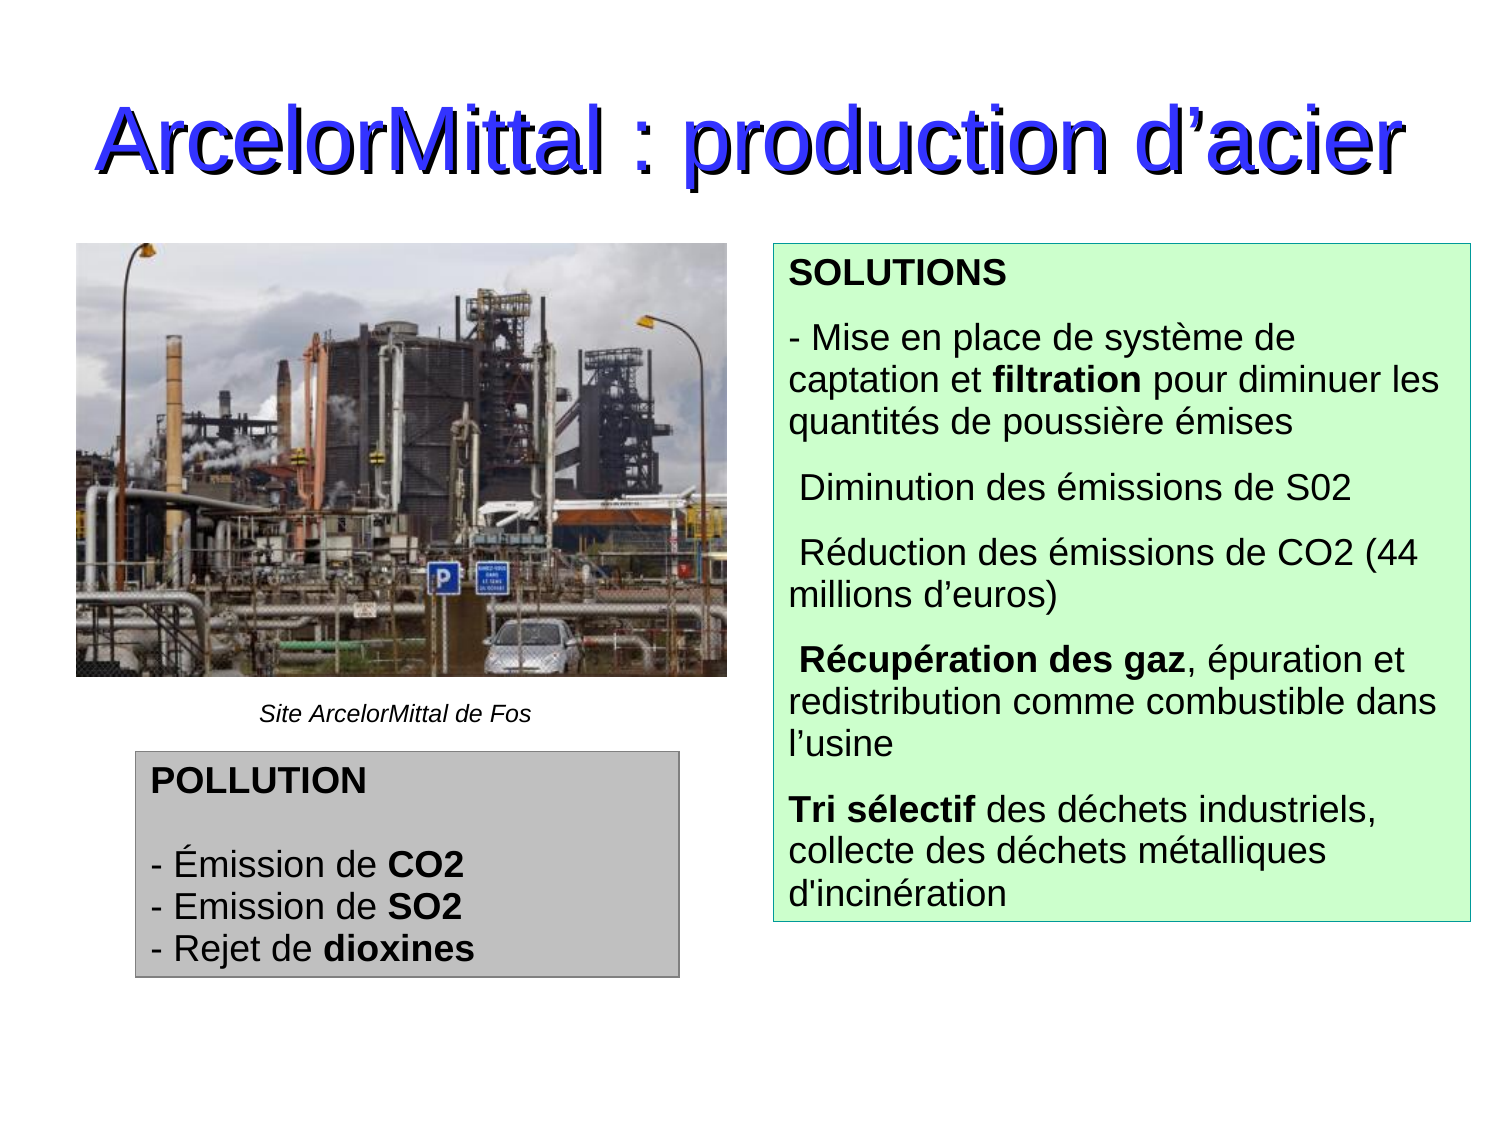

# ArcelorMittal : production d’acier
SOLUTIONS
- Mise en place de système de captation et filtration pour diminuer les quantités de poussière émises
 Diminution des émissions de S02
 Réduction des émissions de CO2 (44 millions d’euros)
 Récupération des gaz, épuration et redistribution comme combustible dans l’usine
Tri sélectif des déchets industriels, collecte des déchets métalliques d'incinération
Site ArcelorMittal de Fos
POLLUTION
- Émission de CO2
- Emission de SO2
- Rejet de dioxines